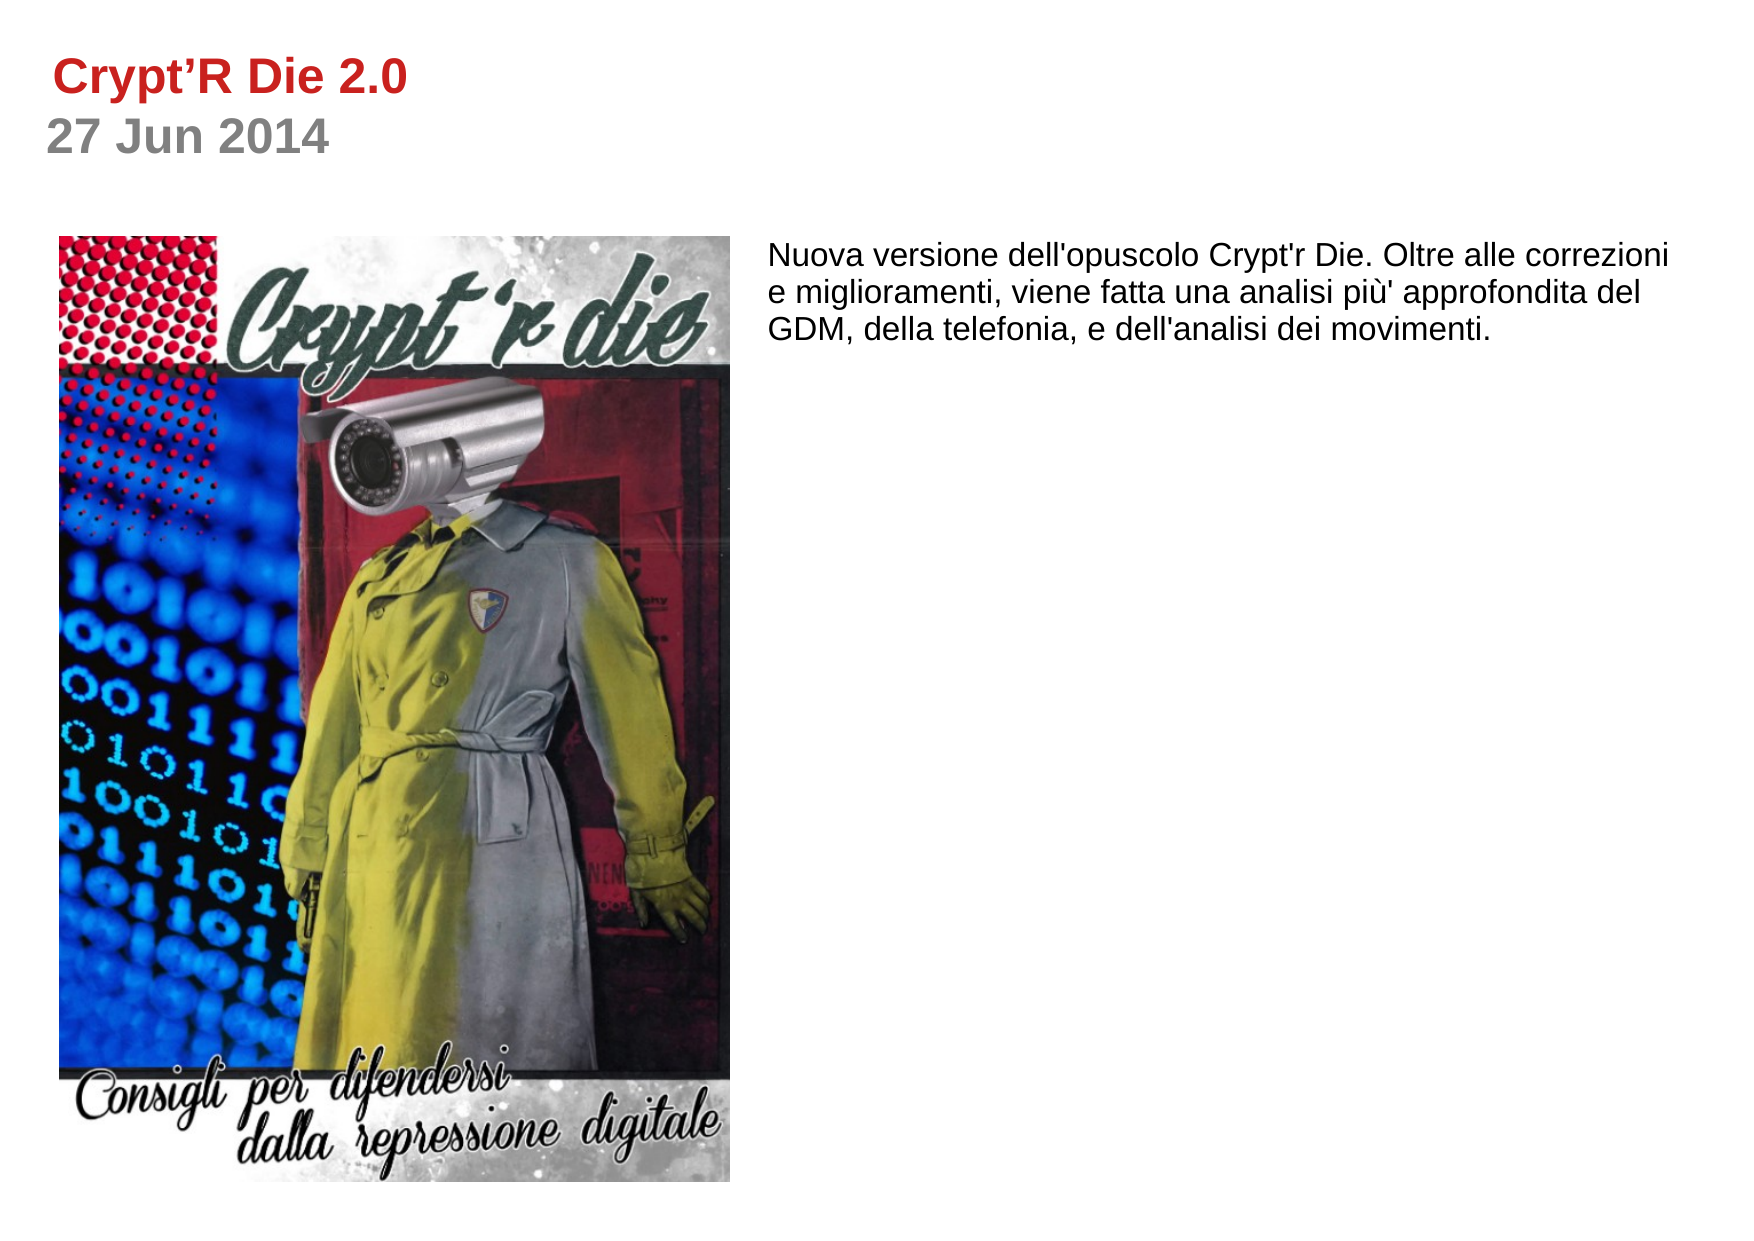

# Crypt’R Die 2.0
27 Jun 2014
Nuova versione dell'opuscolo Crypt'r Die. Oltre alle correzioni e miglioramenti, viene fatta una analisi più' approfondita del GDM, della telefonia, e dell'analisi dei movimenti.